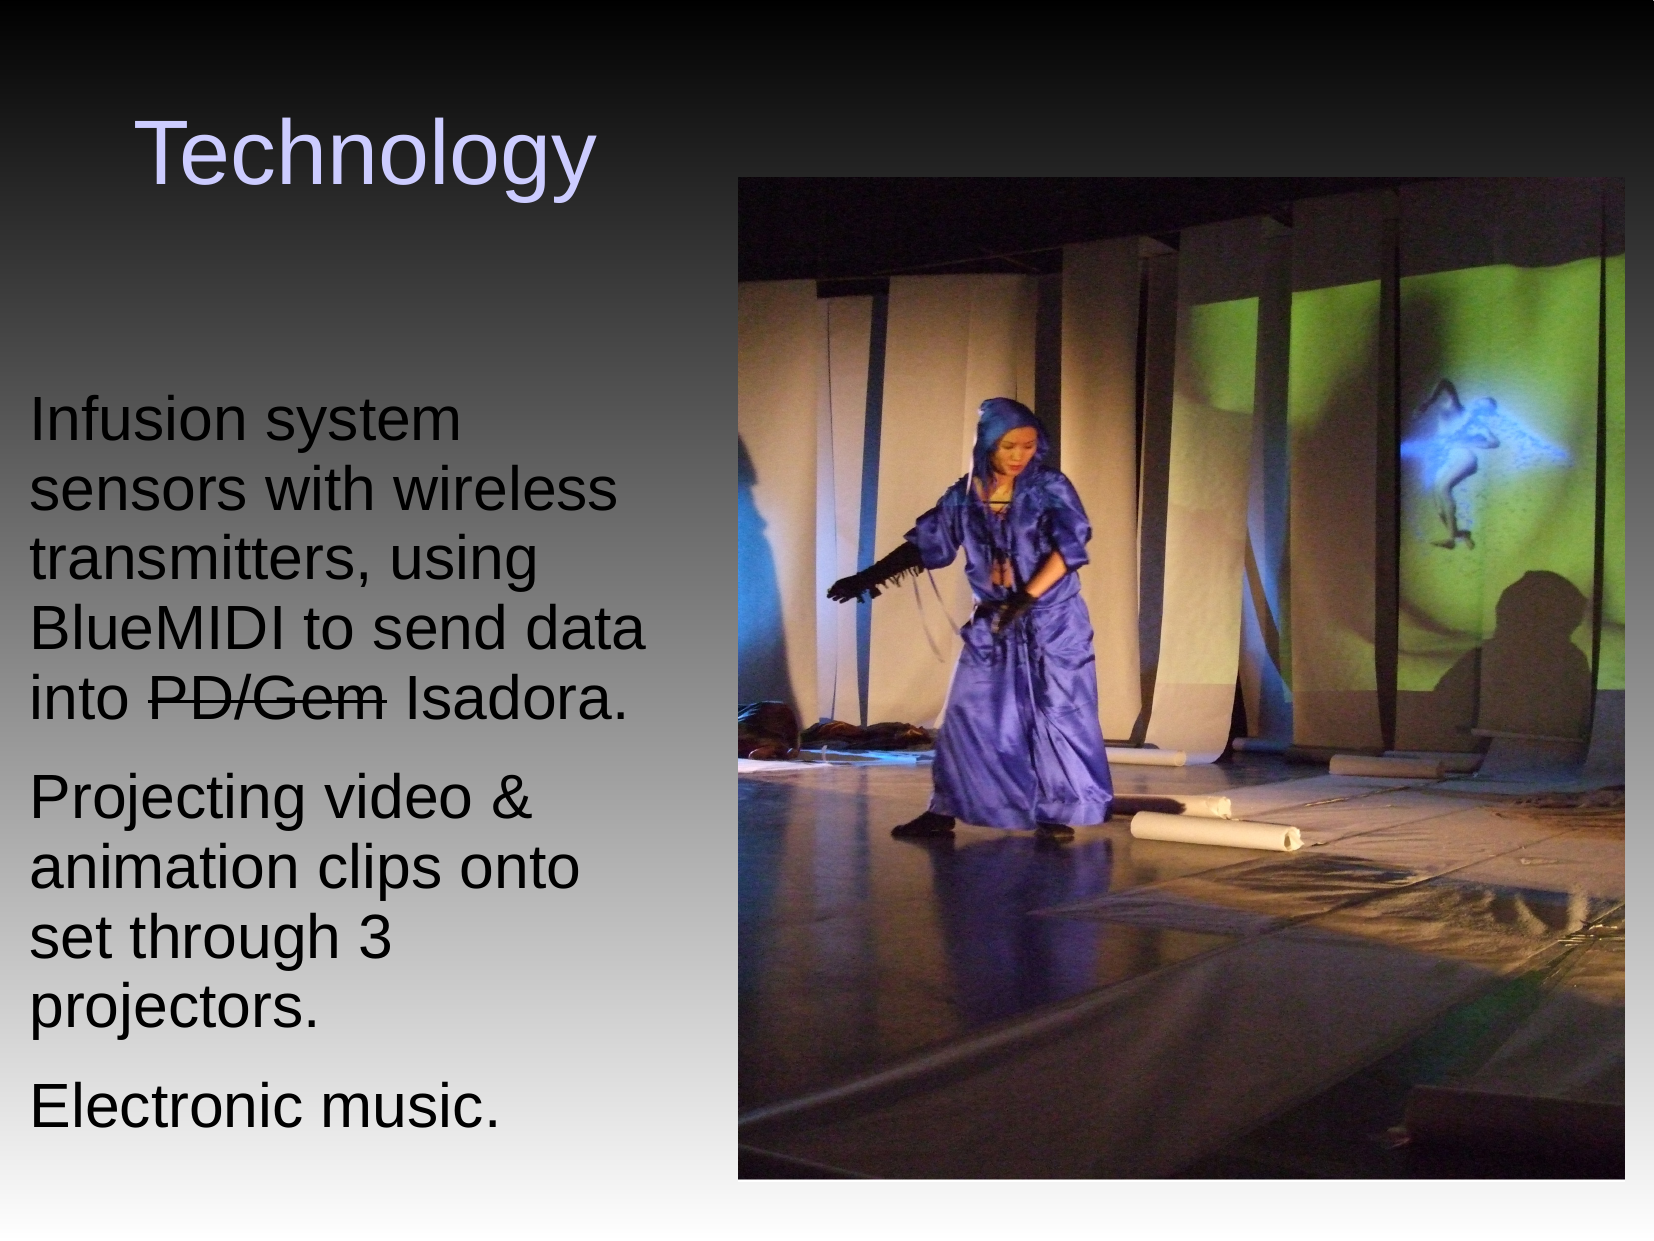

# Technology
Infusion system sensors with wireless transmitters, using BlueMIDI to send data into PD/Gem Isadora.
Projecting video & animation clips onto set through 3 projectors.
Electronic music.